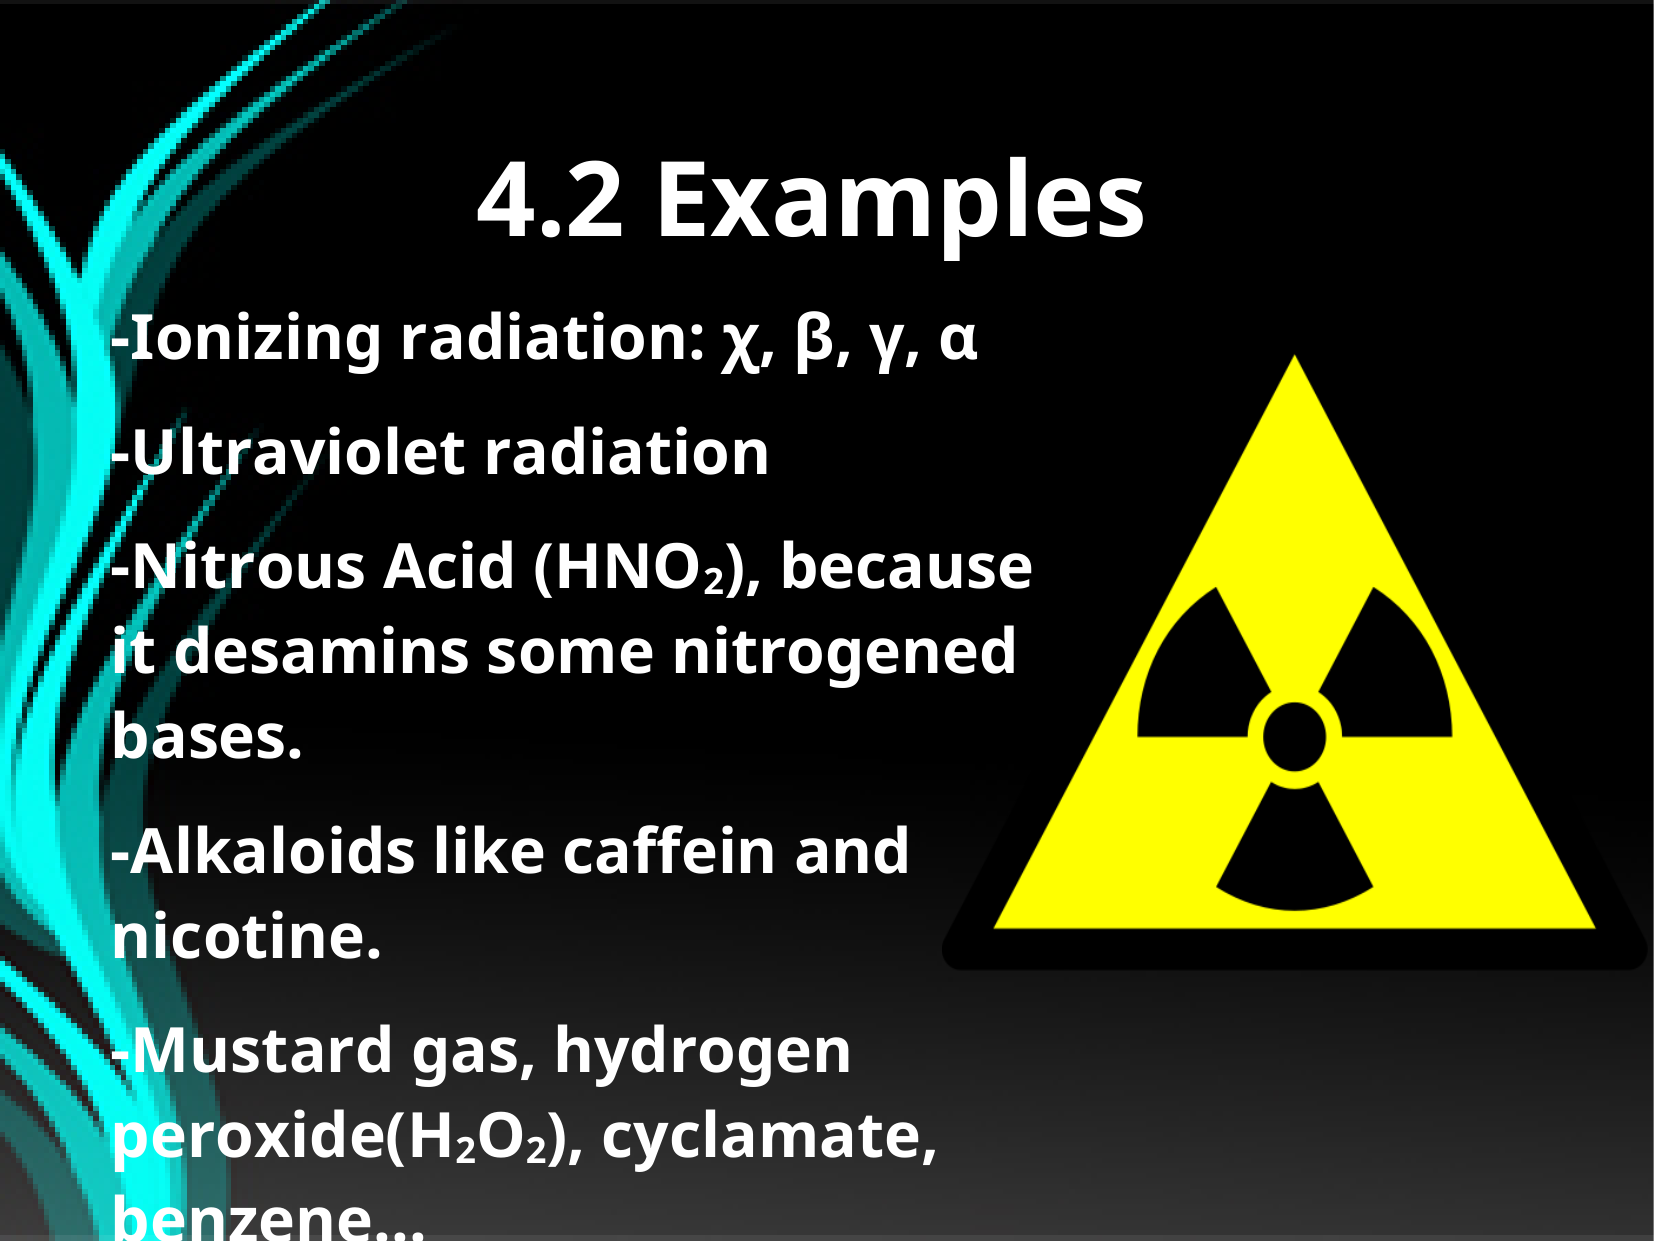

# 4.2 Examples
-Ionizing radiation: χ, β, γ, α
-Ultraviolet radiation
-Nitrous Acid (HNO2), because it desamins some nitrogened bases.
-Alkaloids like caffein and nicotine.
-Mustard gas, hydrogen peroxide(H2O2), cyclamate, benzene...